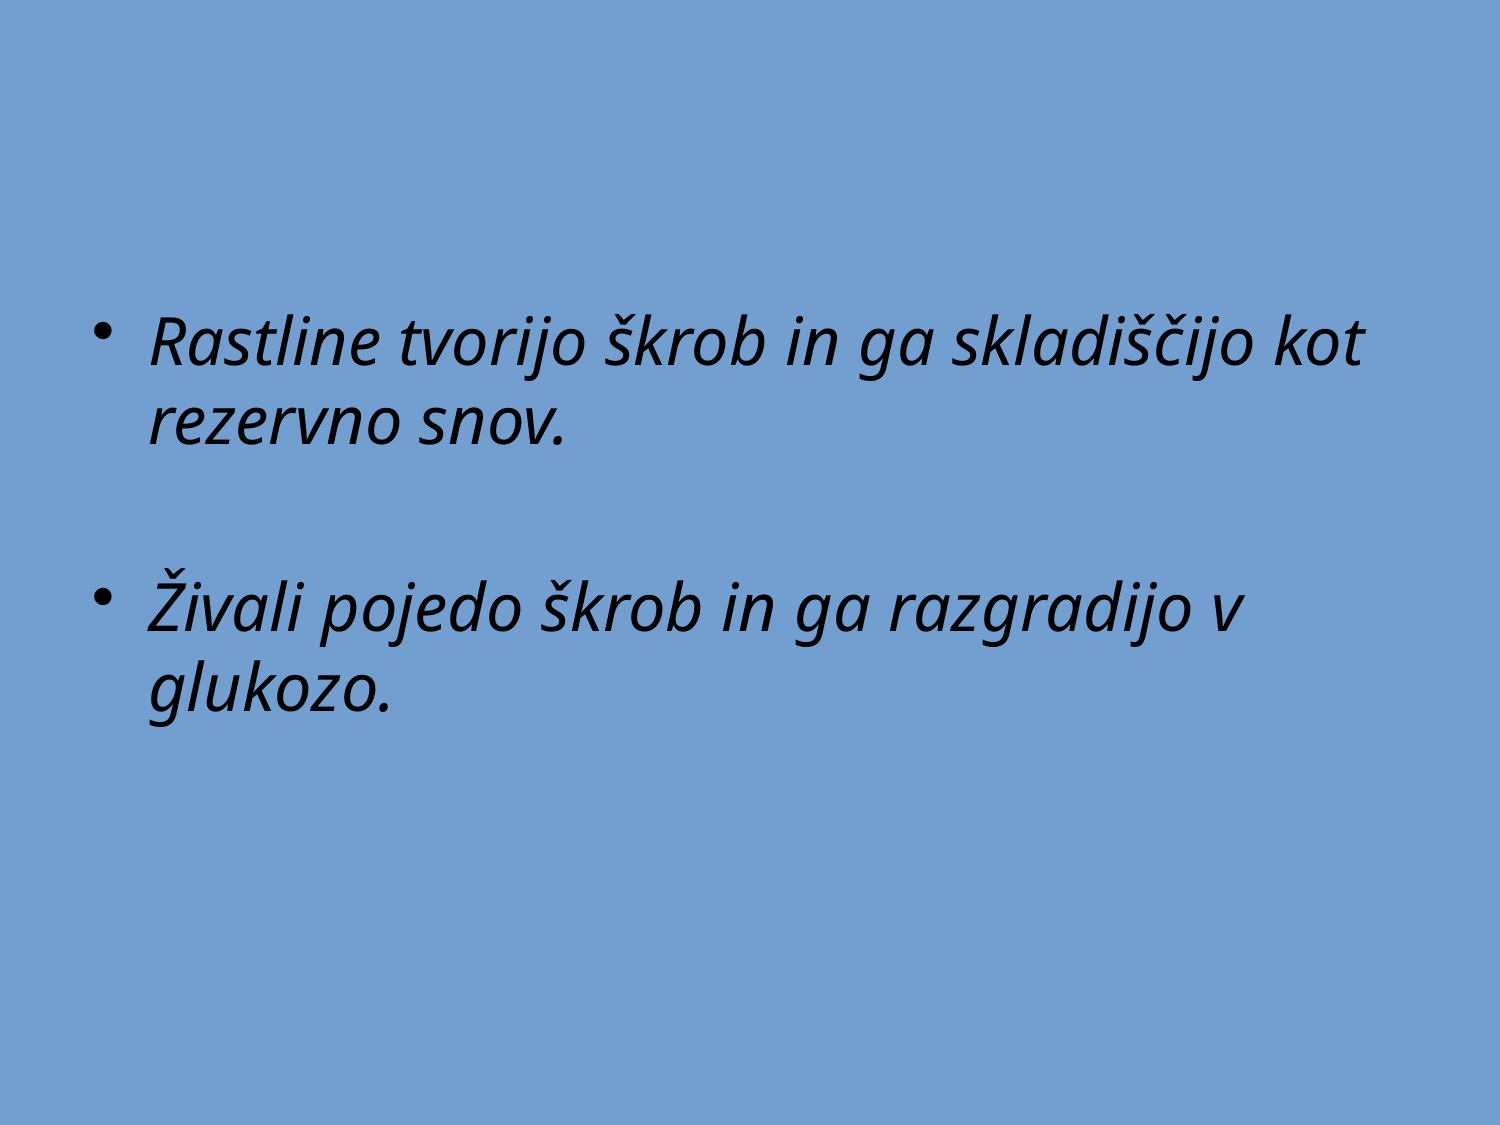

#
Rastline tvorijo škrob in ga skladiščijo kot rezervno snov.
Živali pojedo škrob in ga razgradijo v glukozo.